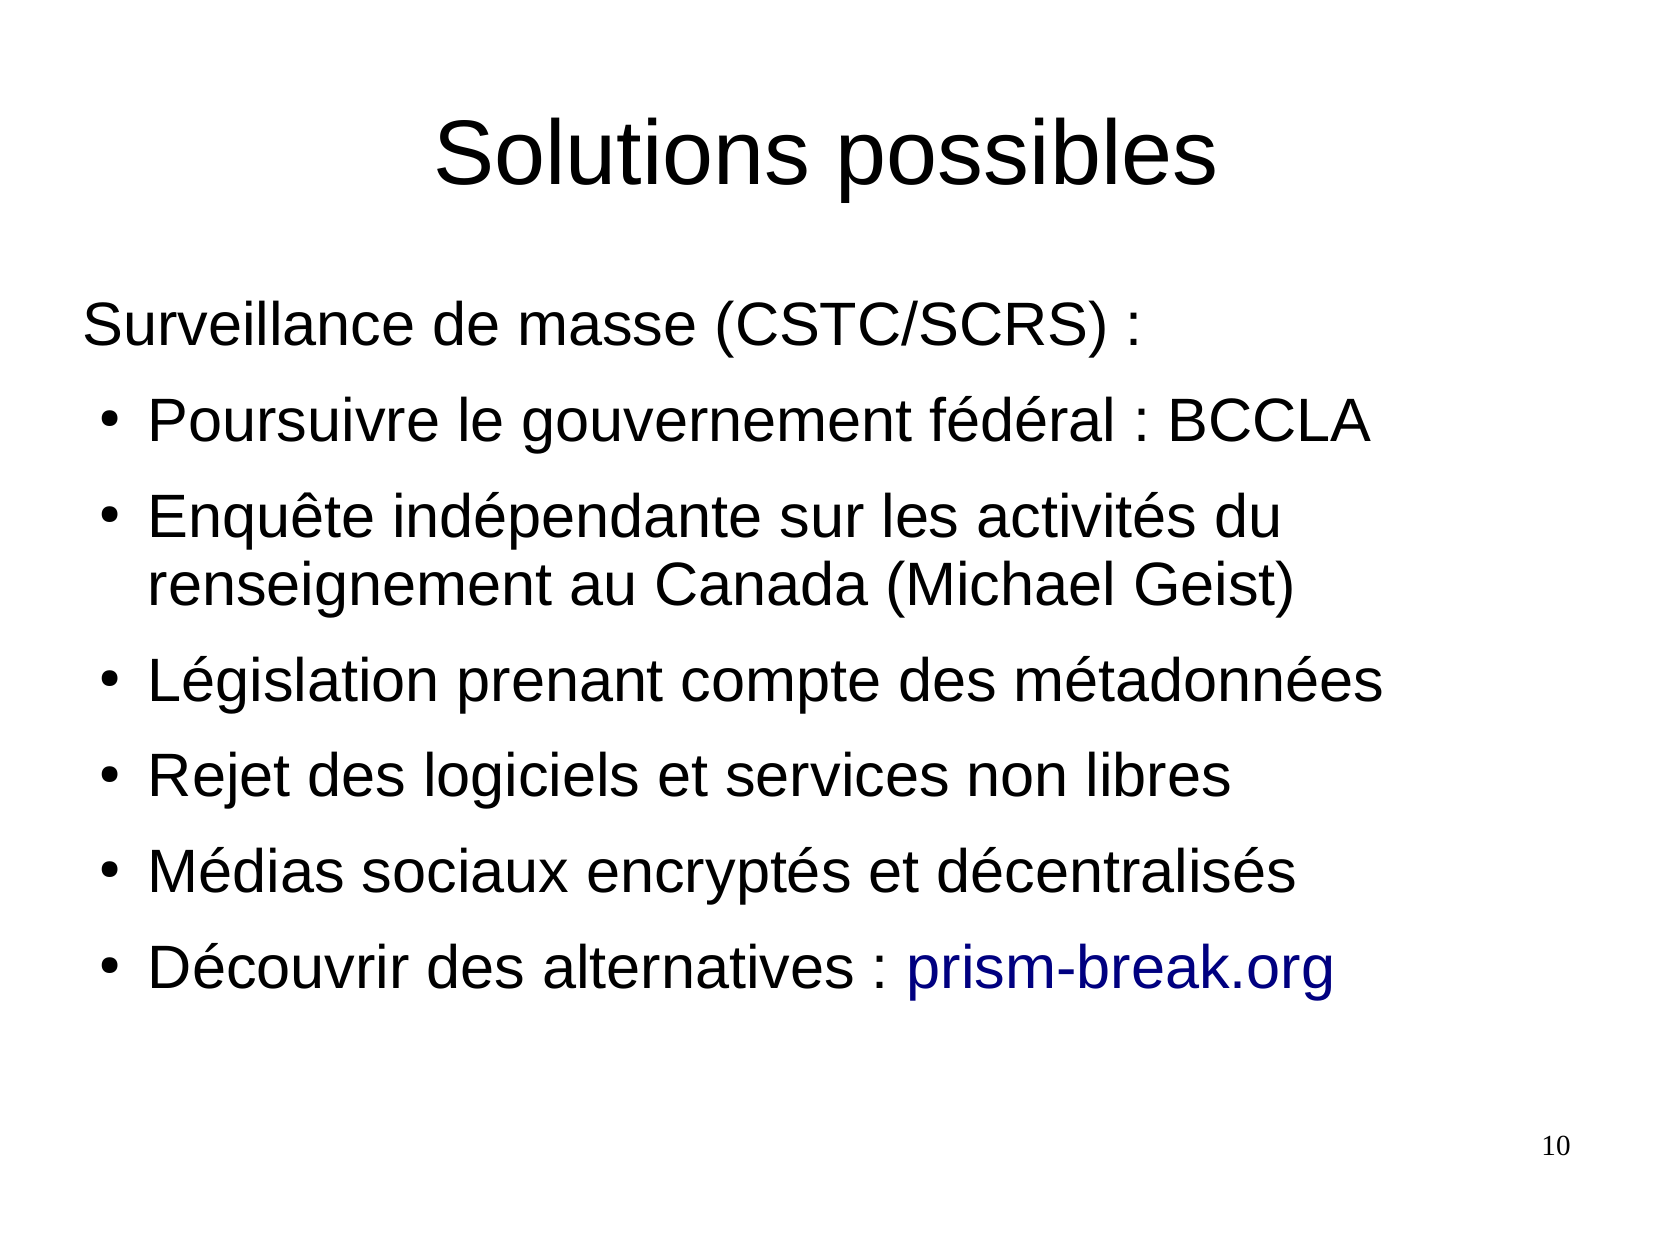

# Solutions possibles
Surveillance de masse (CSTC/SCRS) :
Poursuivre le gouvernement fédéral : BCCLA
Enquête indépendante sur les activités du renseignement au Canada (Michael Geist)
Législation prenant compte des métadonnées
Rejet des logiciels et services non libres
Médias sociaux encryptés et décentralisés
Découvrir des alternatives : prism-break.org
10